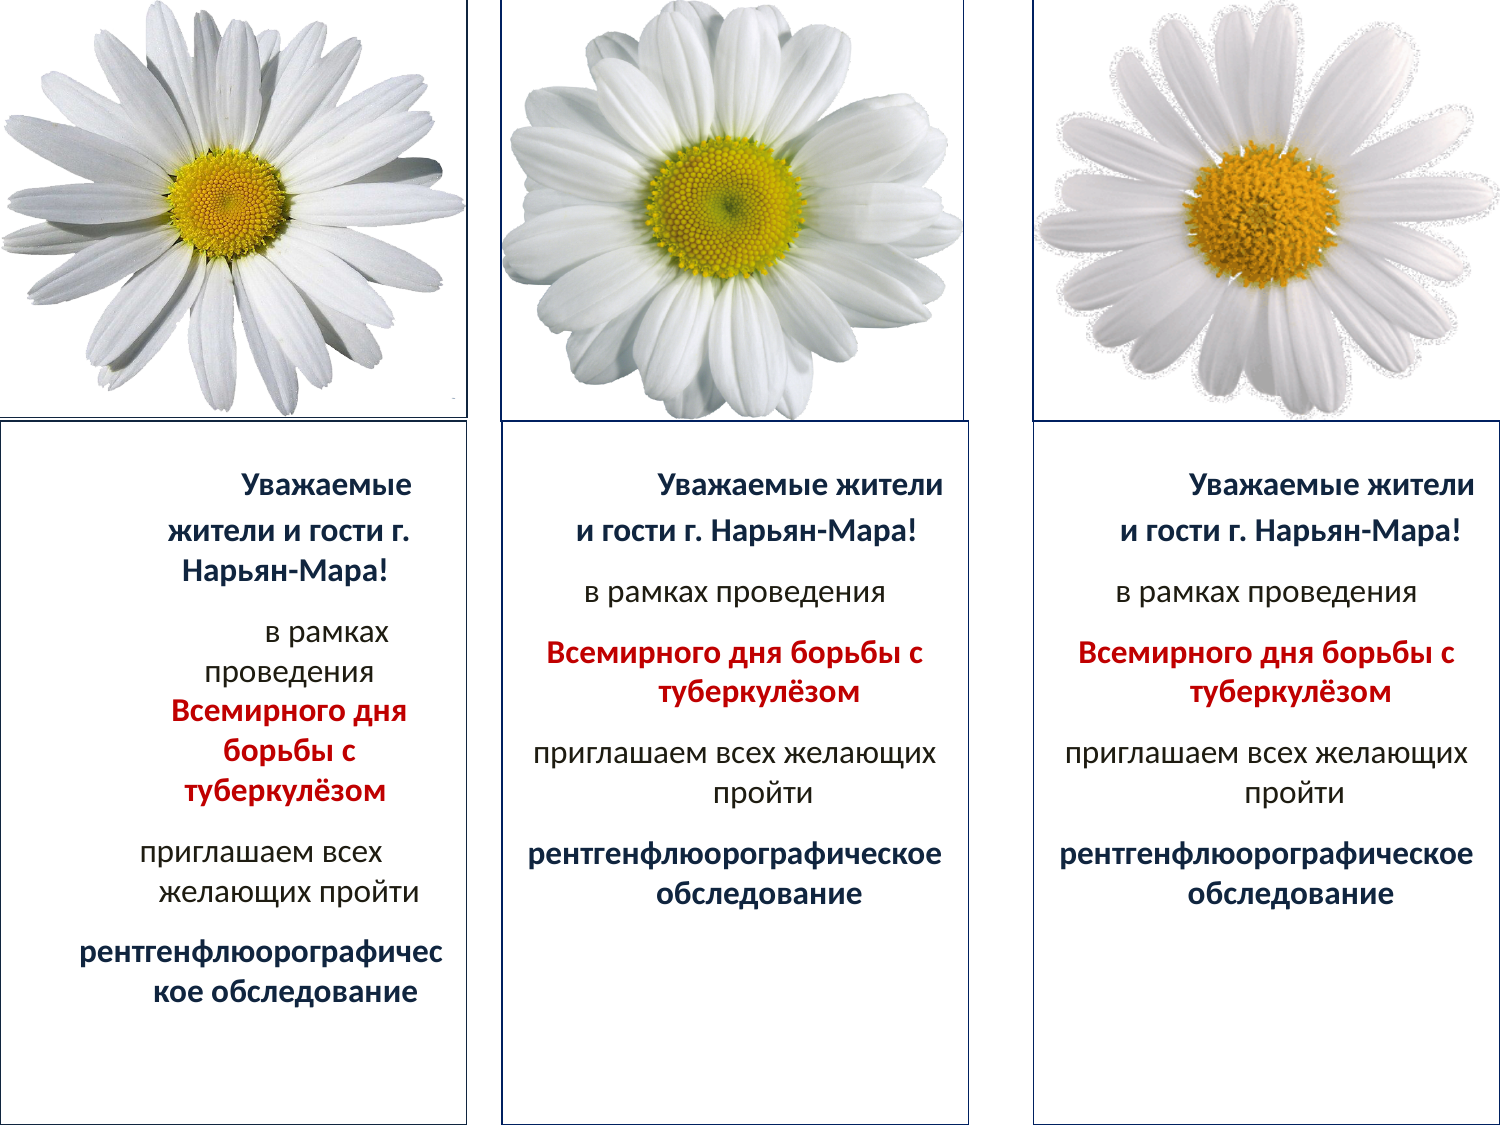

# Уважаемые жители и гости г. Нарьян-Мара!
 	в рамках проведения Всемирного дня борьбы с туберкулёзом
приглашаем всех желающих пройти
рентгенфлюорографическое обследование
 	Уважаемые жители и гости г. Нарьян-Мара!
в рамках проведения
Всемирного дня борьбы с туберкулёзом
приглашаем всех желающих пройти
рентгенфлюорографическое обследование
 	Уважаемые жители и гости г. Нарьян-Мара!
в рамках проведения
Всемирного дня борьбы с туберкулёзом
приглашаем всех желающих пройти
рентгенфлюорографическое обследование